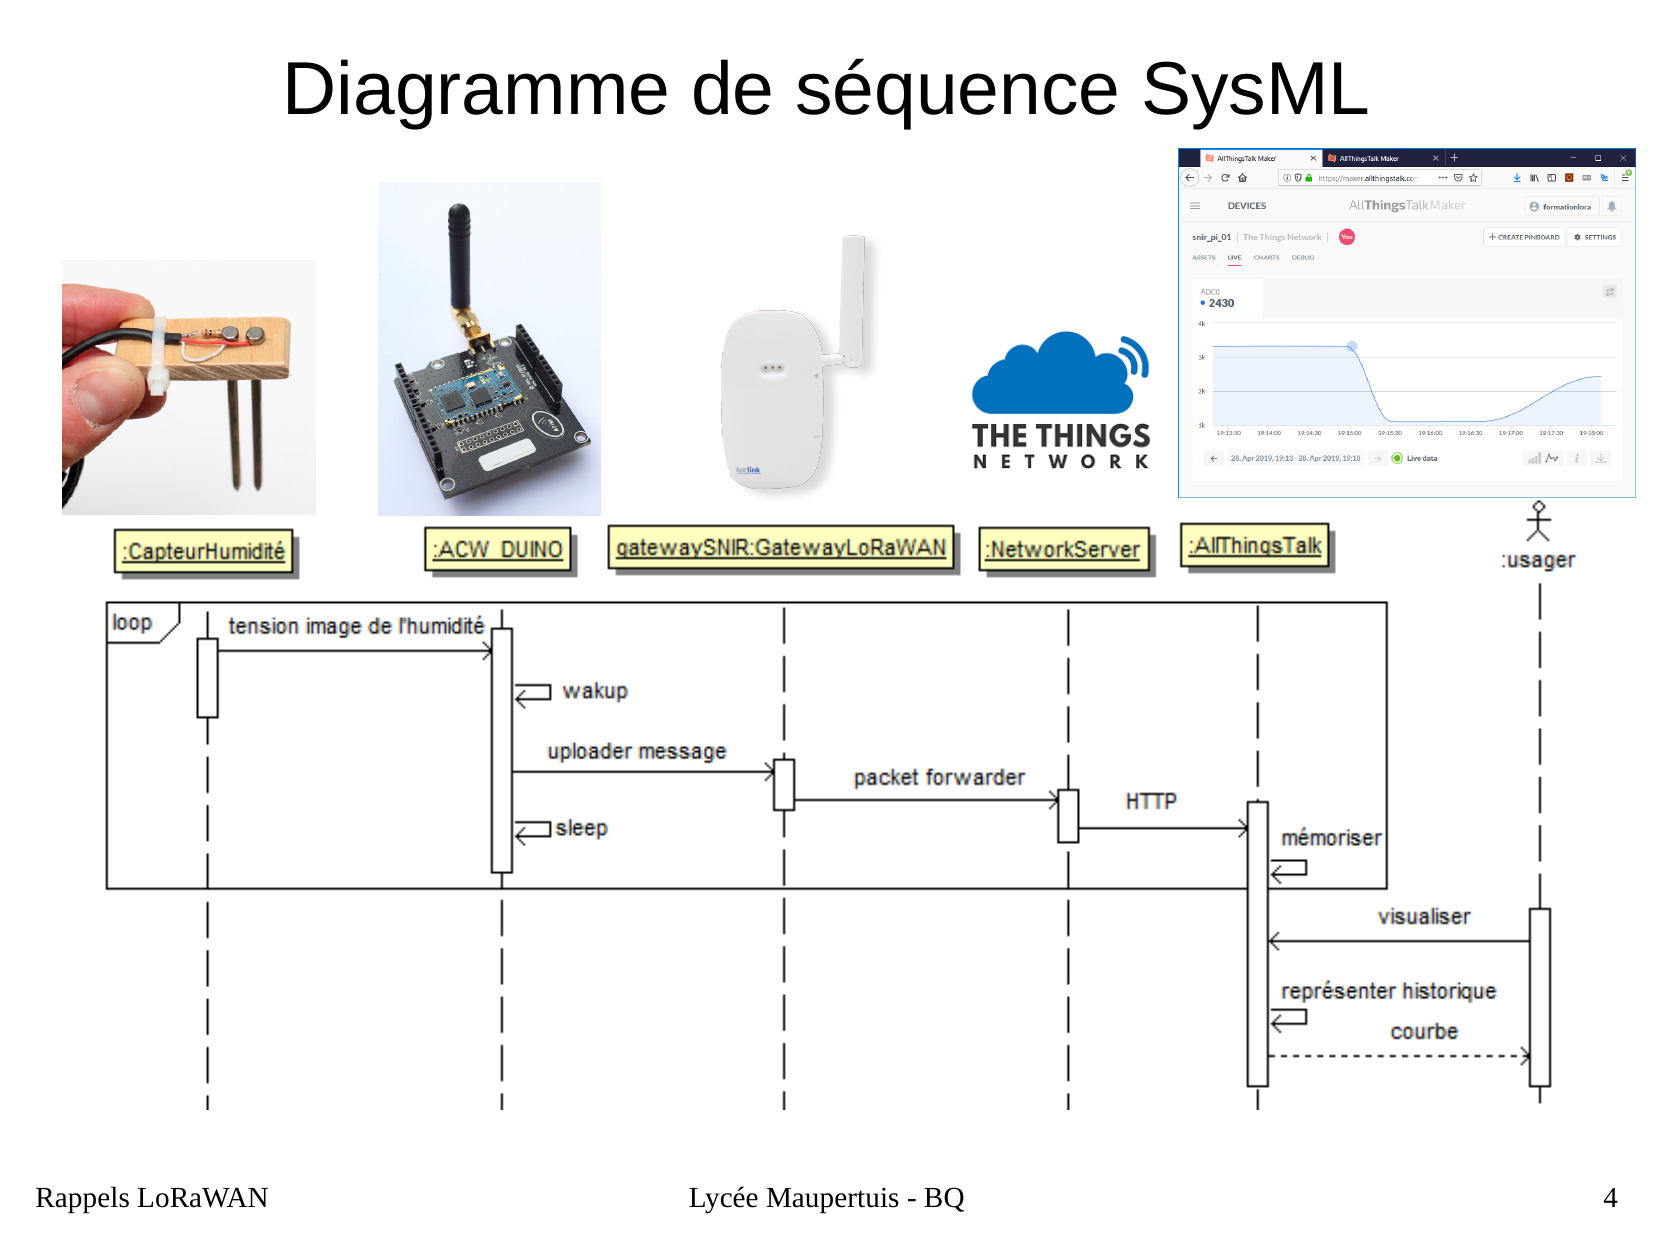

# Diagramme de séquence SysML
Rappels LoRaWAN
Lycée Maupertuis - BQ
4